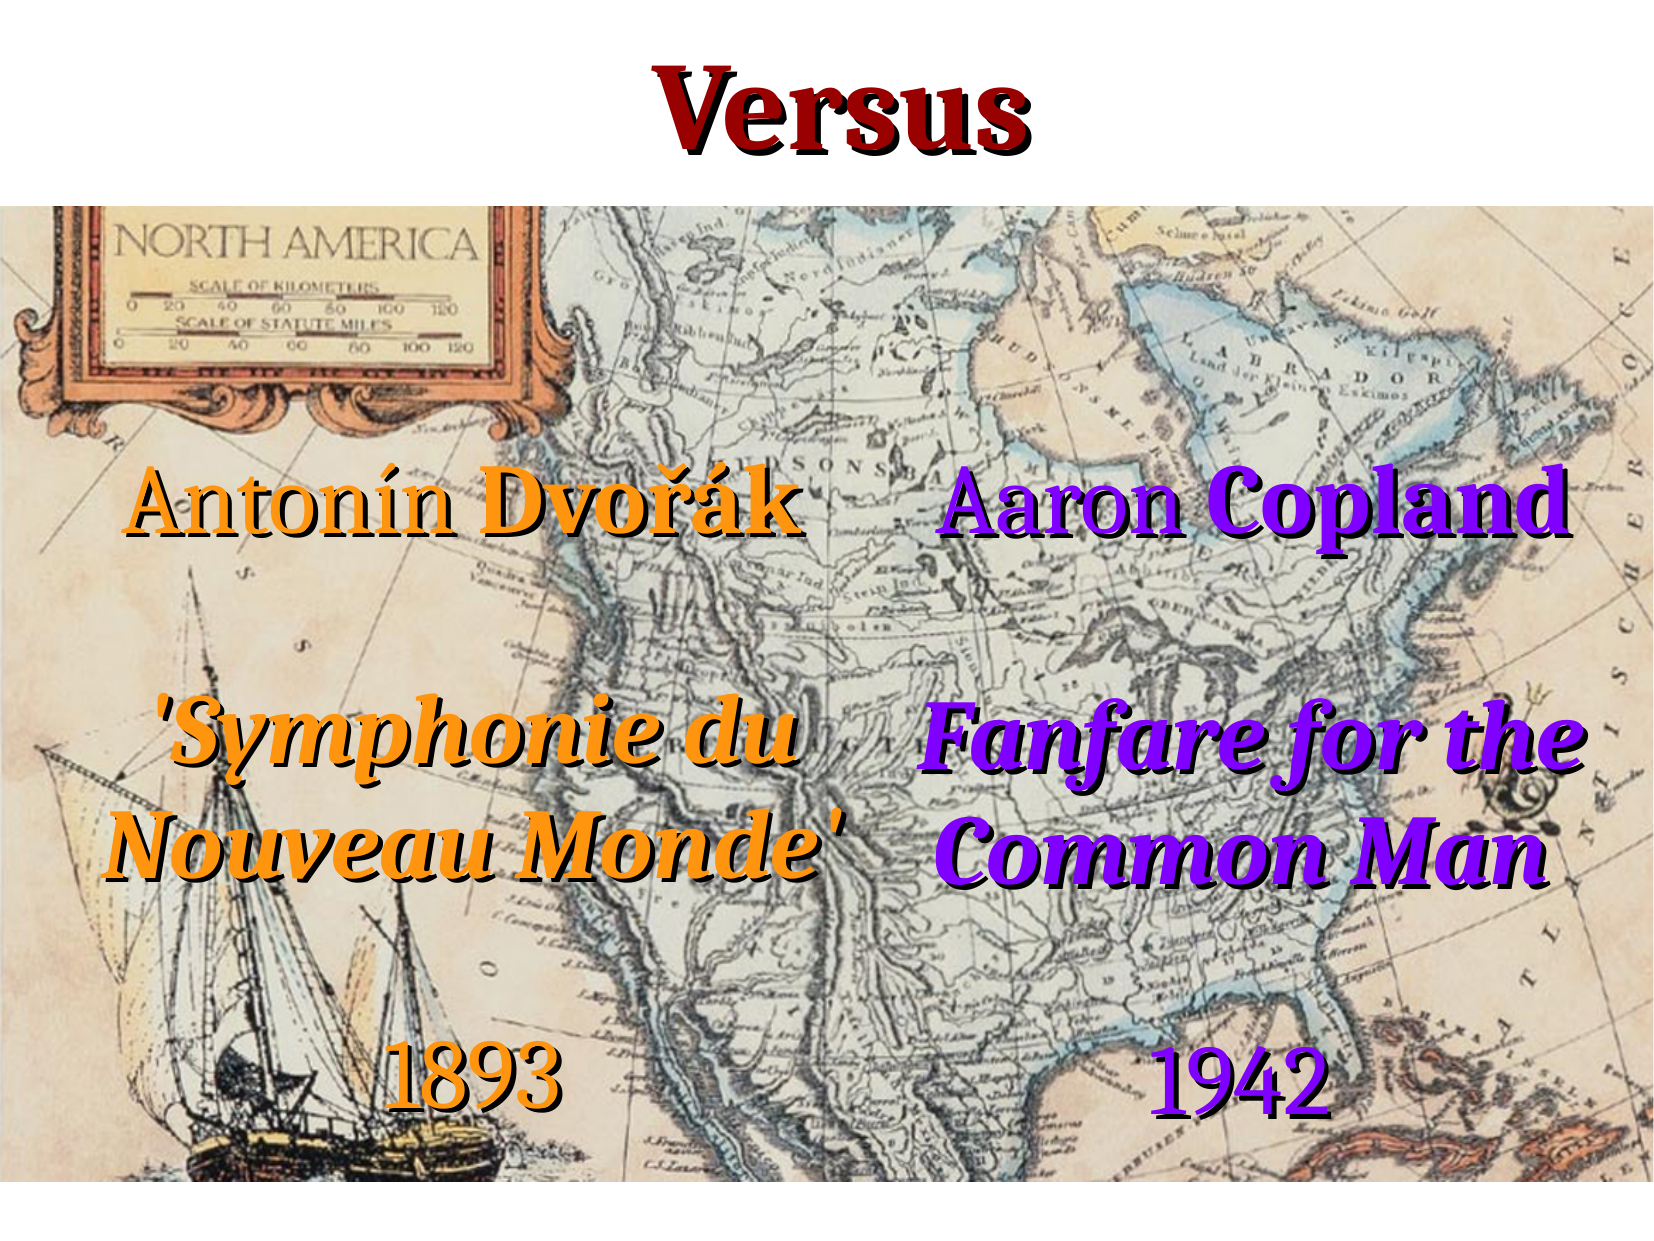

Versus
 Aaron Copland
 Fanfare for the Common Man
1942
Antonín Dvořák
'Symphonie du Nouveau Monde'
1893